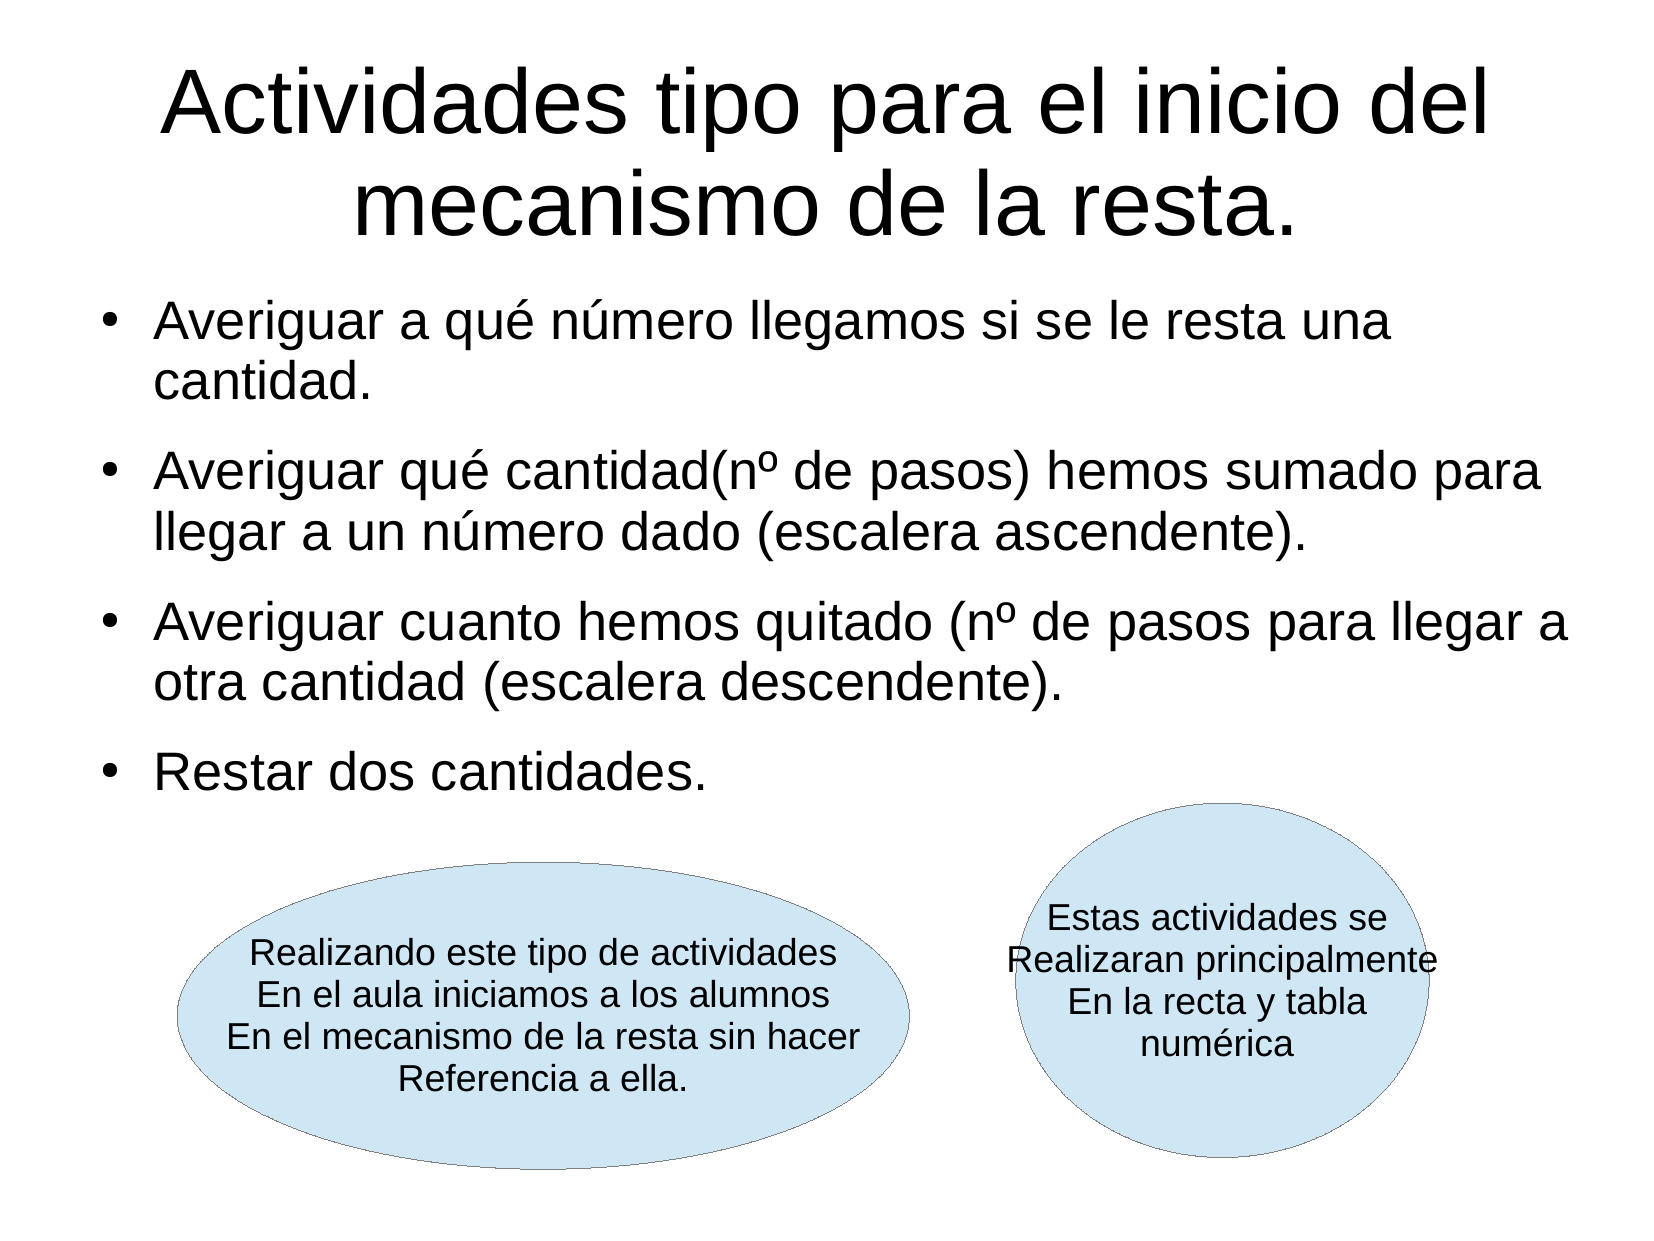

# Actividades tipo para el inicio del mecanismo de la resta.
Averiguar a qué número llegamos si se le resta una cantidad.
Averiguar qué cantidad(nº de pasos) hemos sumado para llegar a un número dado (escalera ascendente).
Averiguar cuanto hemos quitado (nº de pasos para llegar a otra cantidad (escalera descendente).
Restar dos cantidades.
Estas actividades se
Realizaran principalmente
En la recta y tabla
numérica
Realizando este tipo de actividades
En el aula iniciamos a los alumnos
En el mecanismo de la resta sin hacer
Referencia a ella.